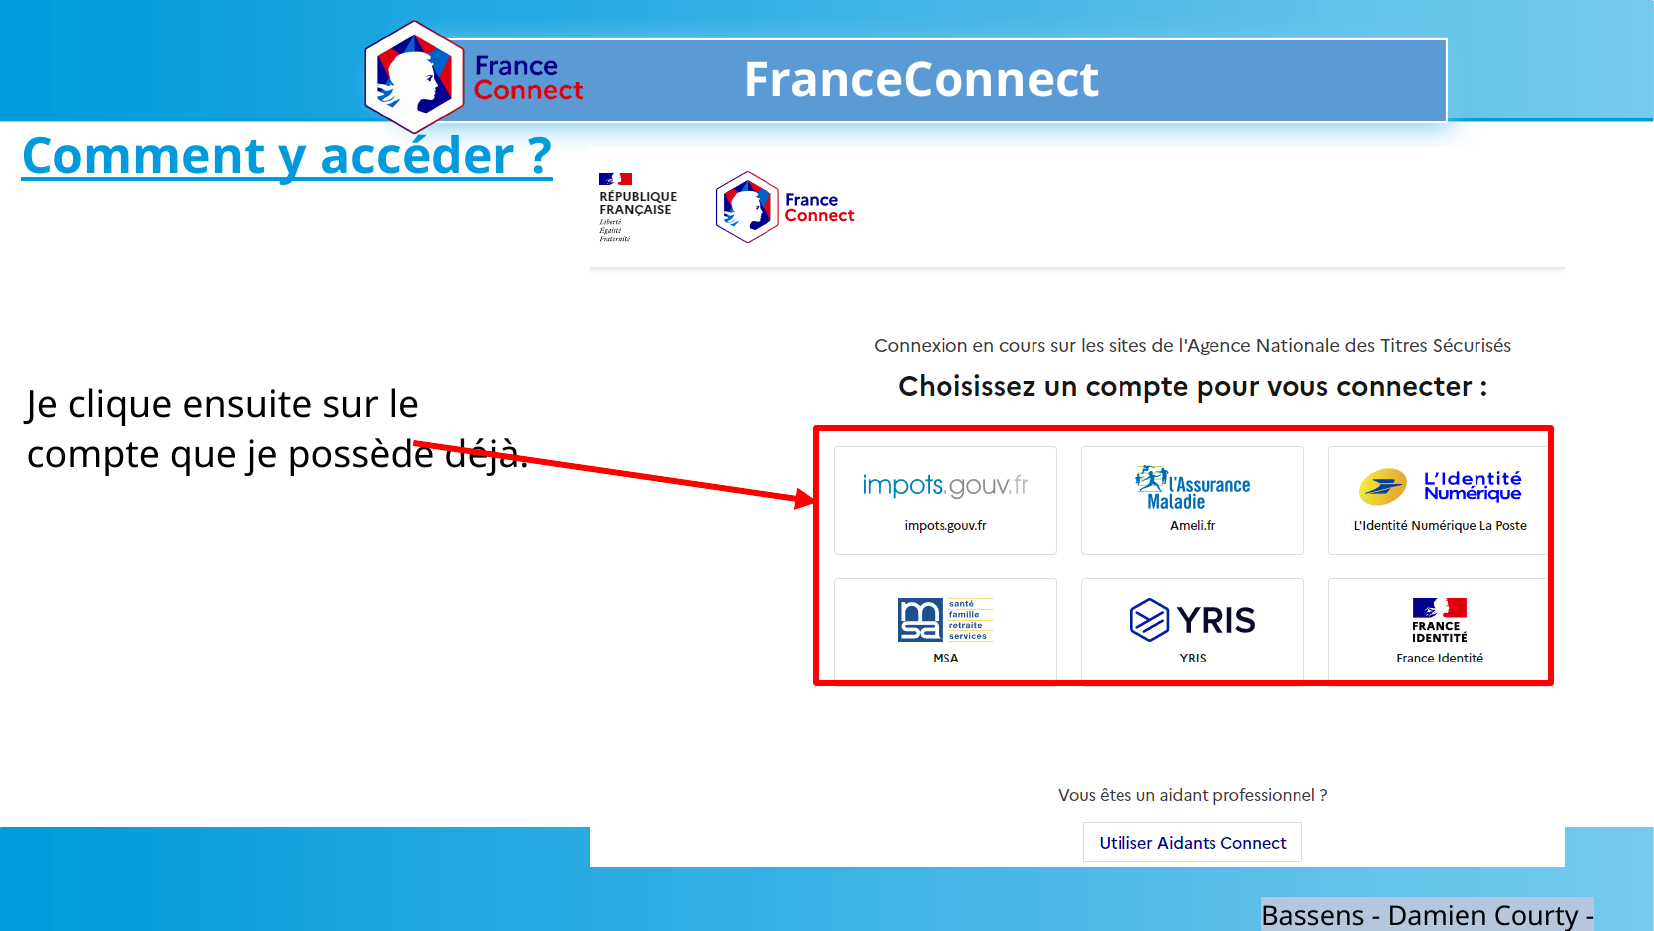

FranceConnect
Comment y accéder ?
Je clique ensuite sur le compte que je possède déjà.
Bassens - Damien Courty - 2024